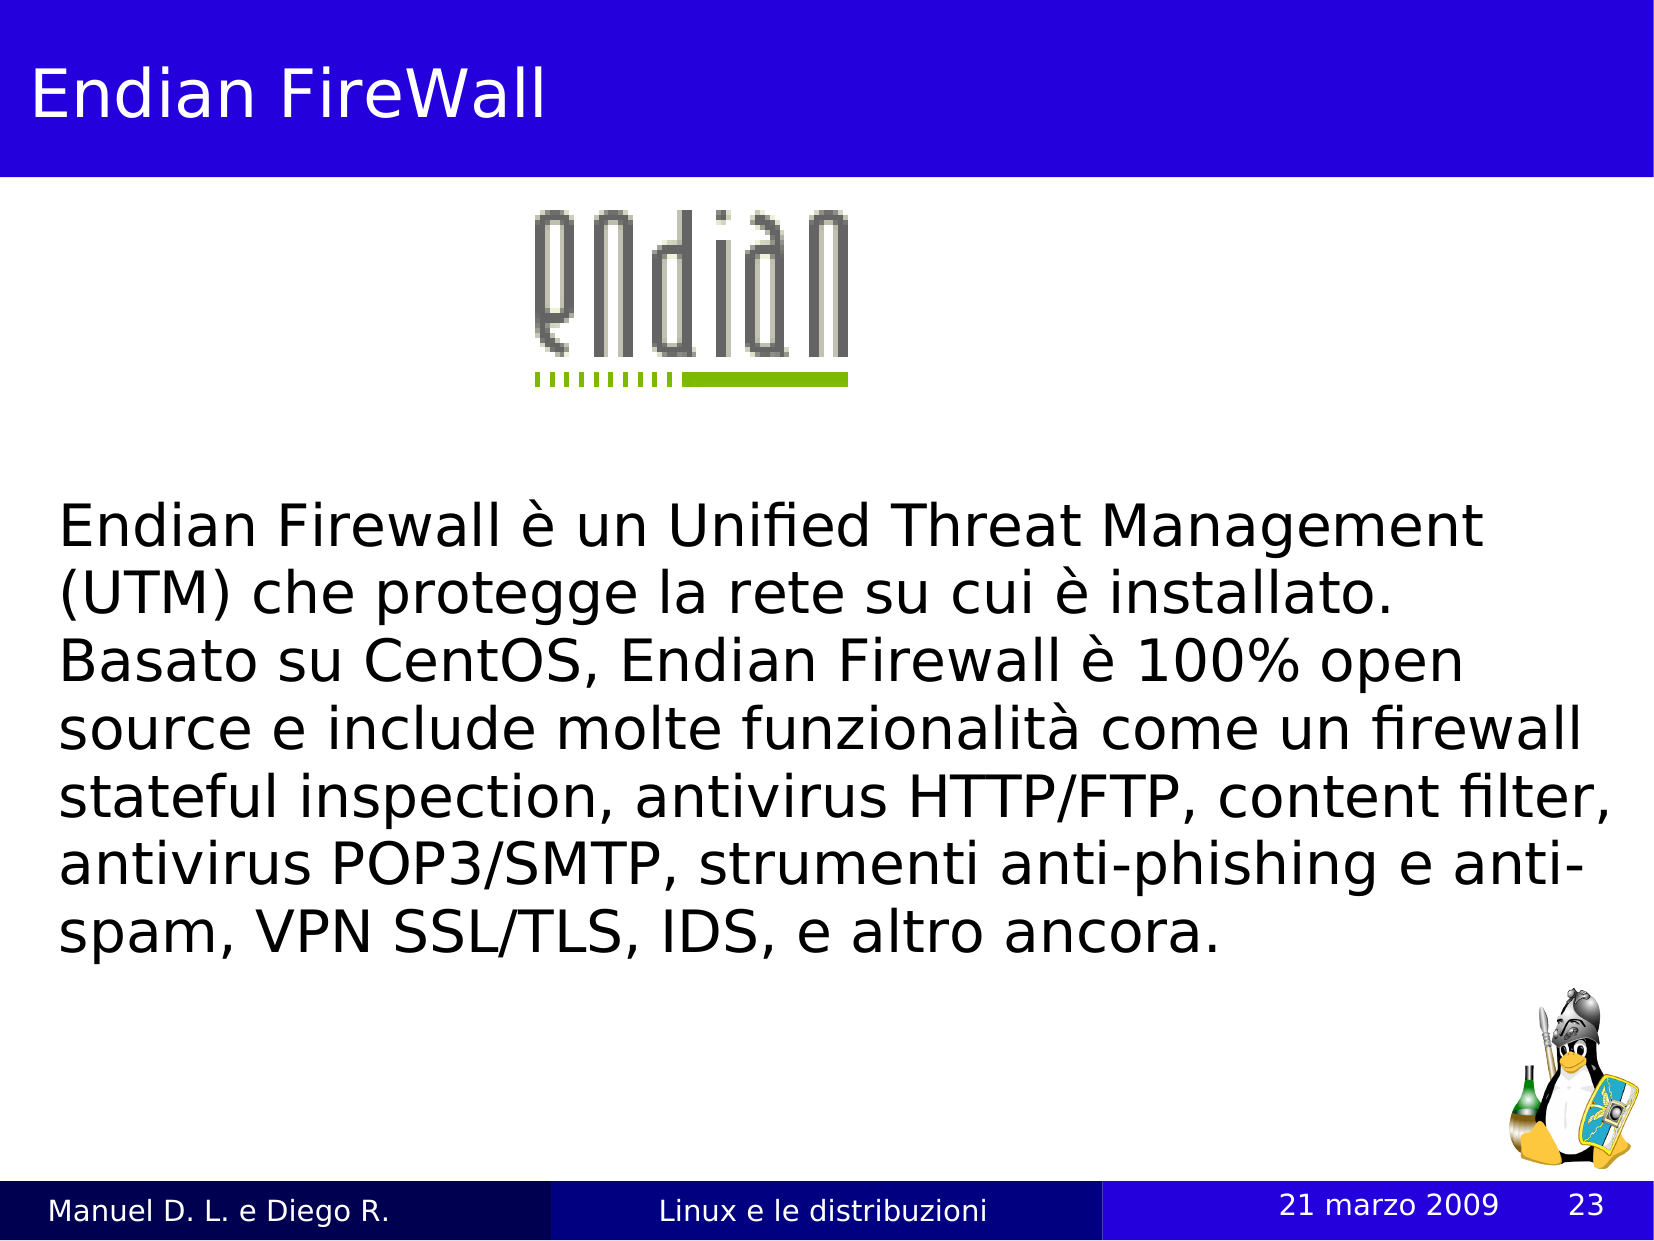

# Endian FireWall
Endian Firewall è un Unified Threat Management (UTM) che protegge la rete su cui è installato.
Basato su CentOS, Endian Firewall è 100% open source e include molte funzionalità come un firewall stateful inspection, antivirus HTTP/FTP, content filter, antivirus POP3/SMTP, strumenti anti-phishing e anti-spam, VPN SSL/TLS, IDS, e altro ancora.